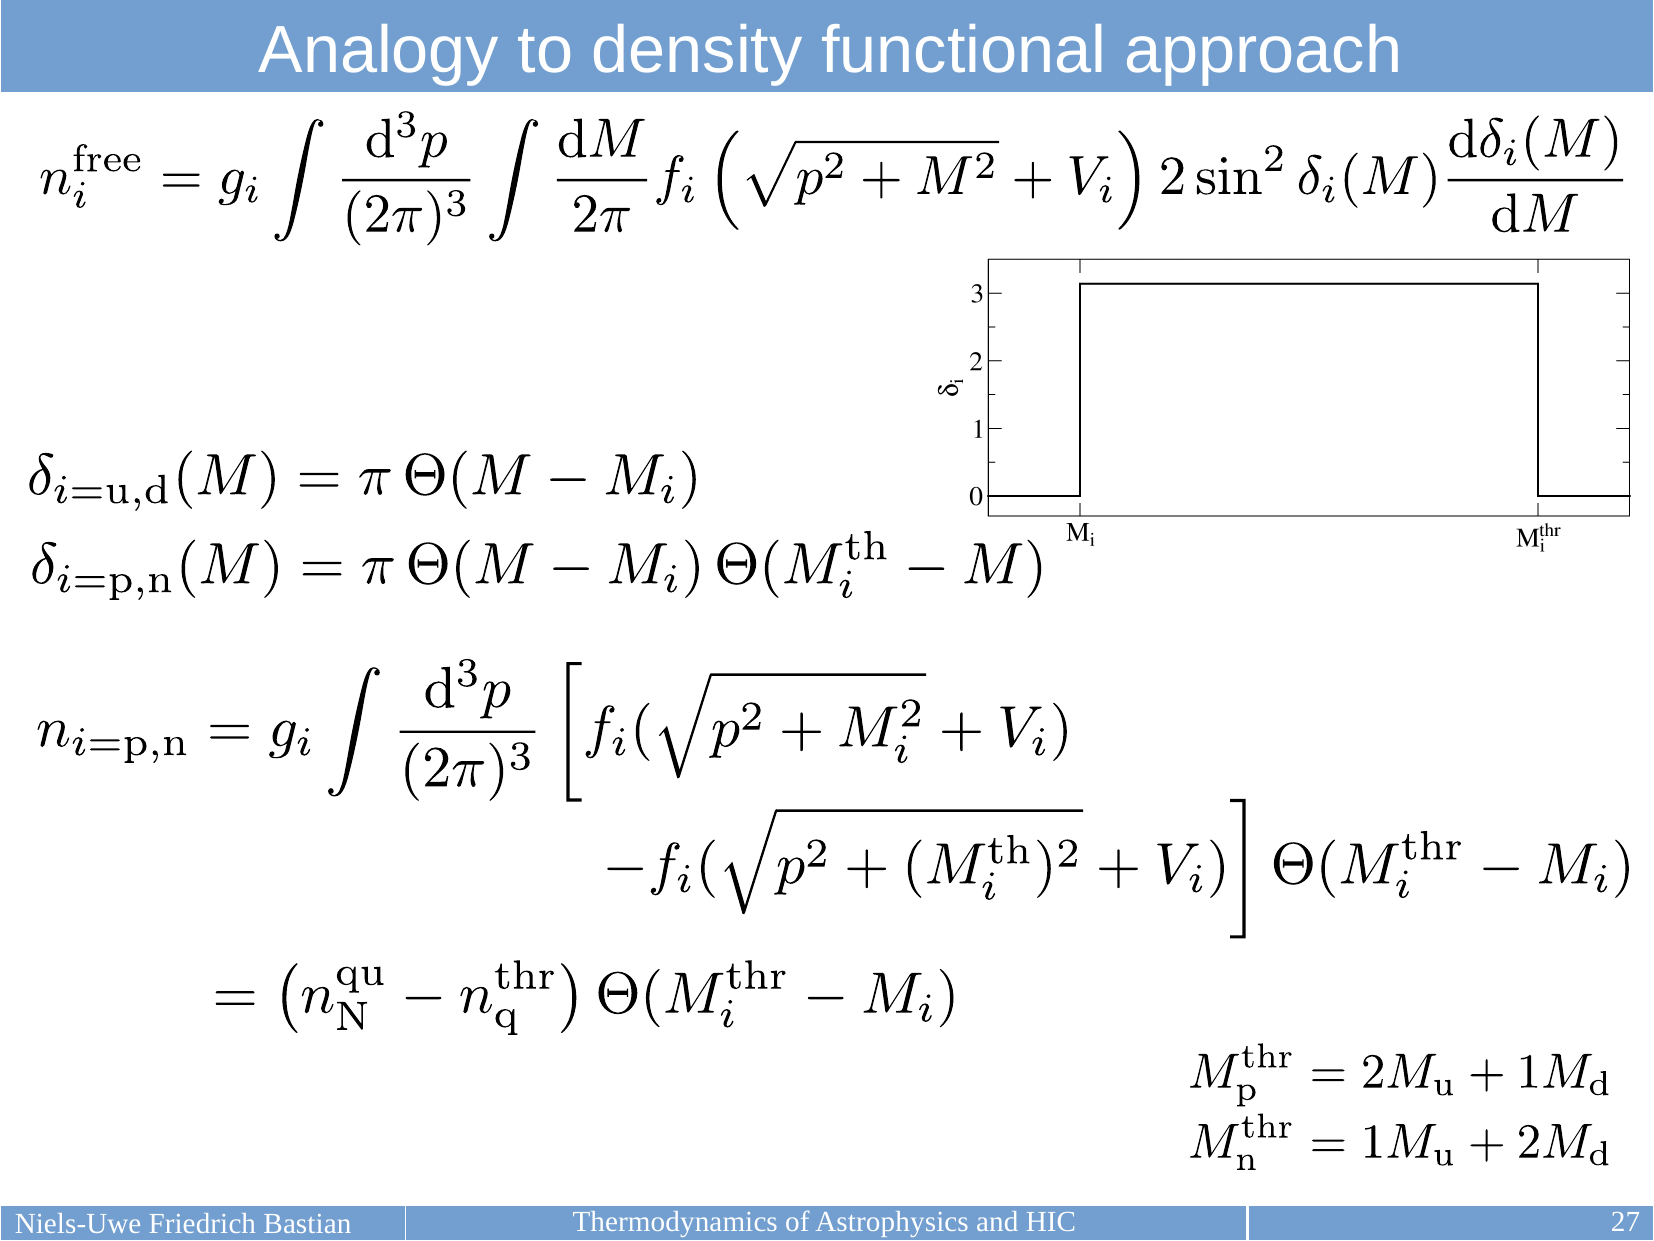

# Analogy to density functional approach
Thermodynamics of Astrophysics and HIC
27